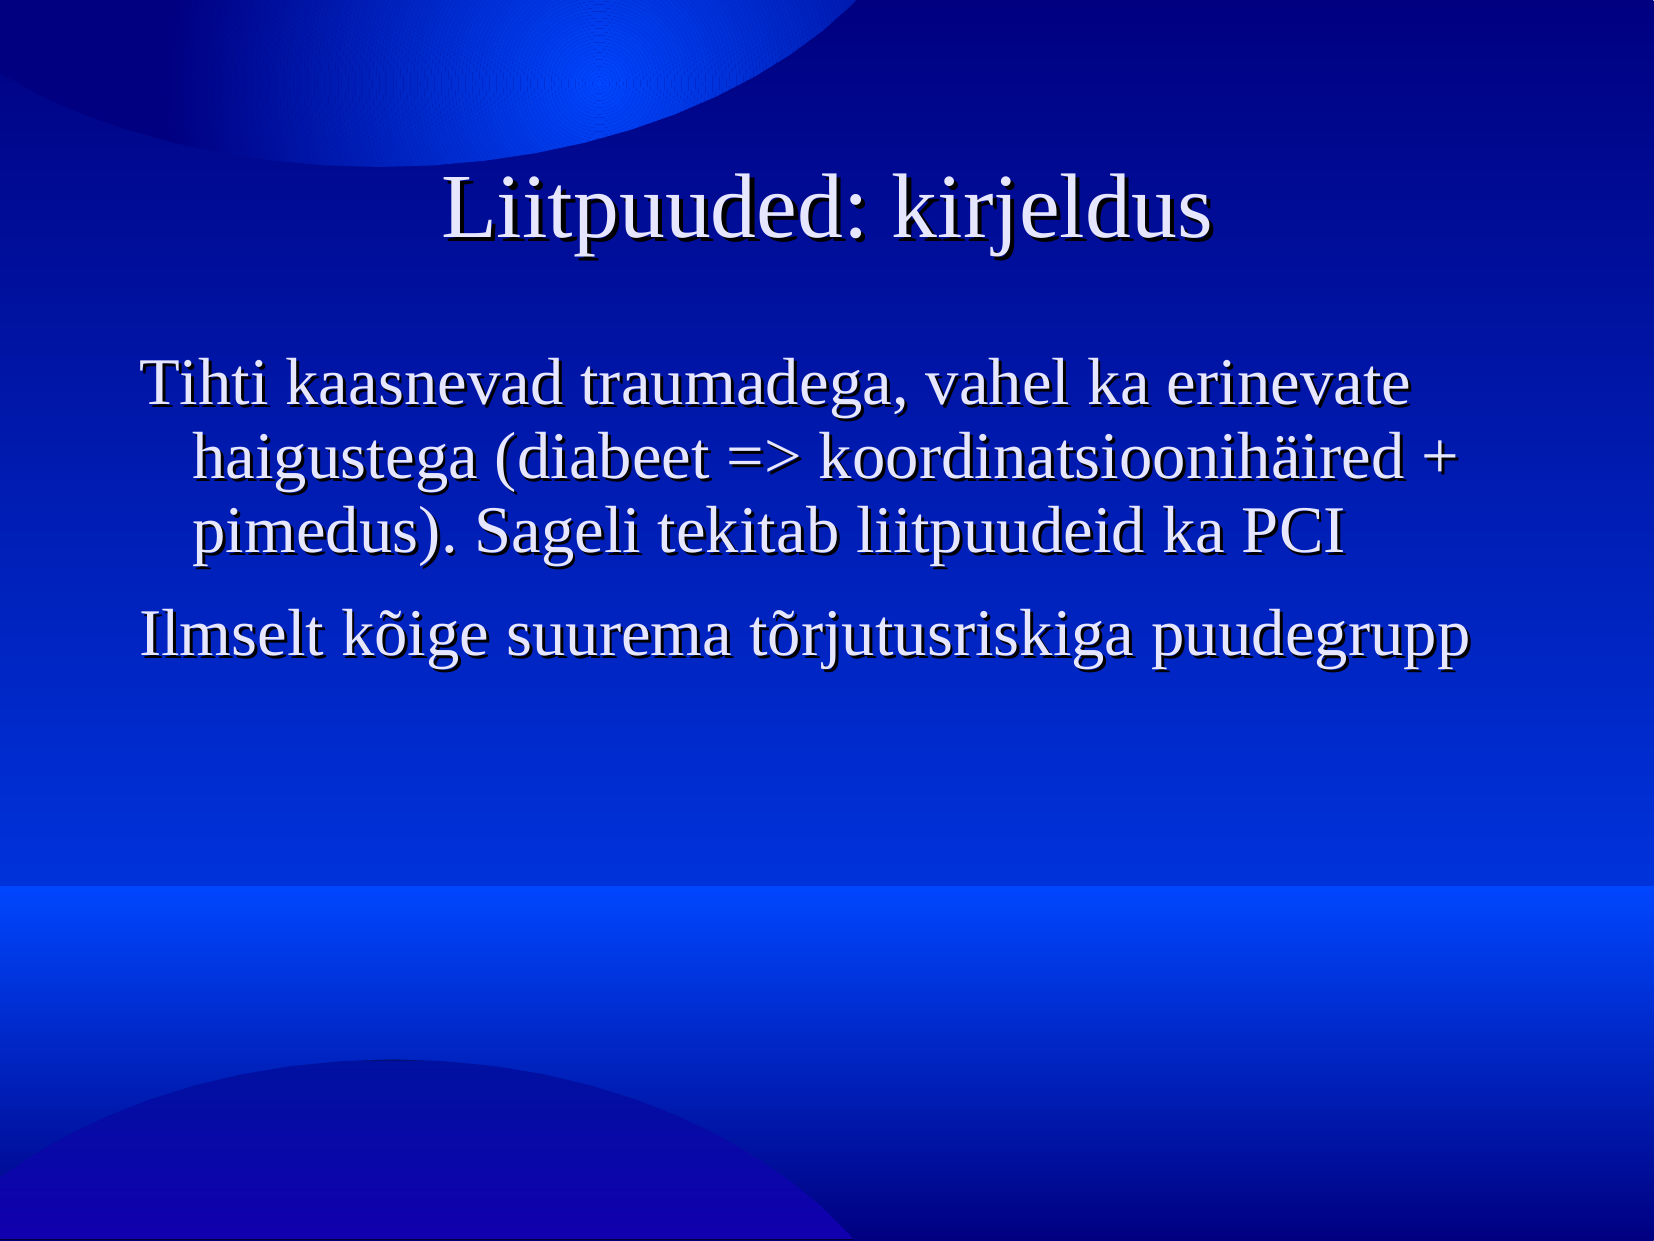

# Liitpuuded: kirjeldus
Tihti kaasnevad traumadega, vahel ka erinevate haigustega (diabeet => koordinatsioonihäired + pimedus). Sageli tekitab liitpuudeid ka PCI
Ilmselt kõige suurema tõrjutusriskiga puudegrupp